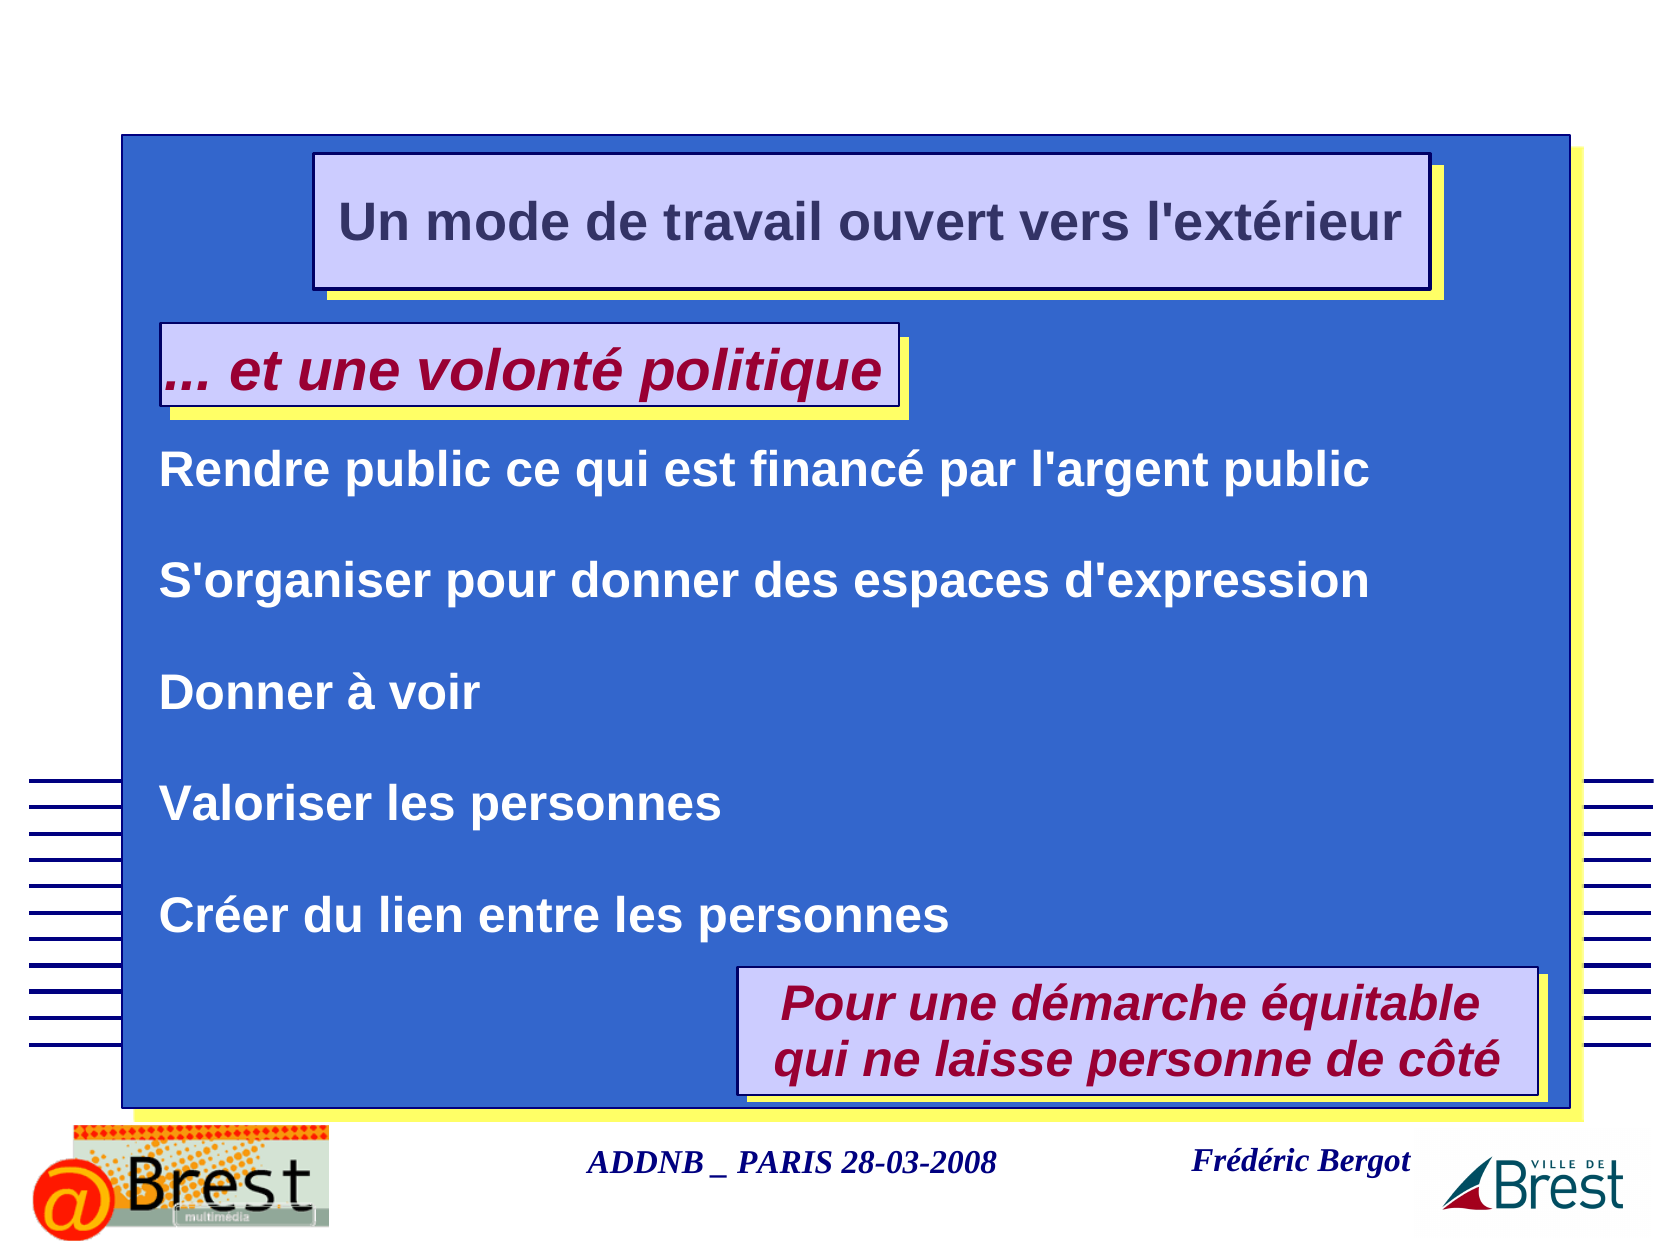

Un mode de travail ouvert vers l'extérieur
... et une volonté politique
é
 Rendre public ce qui est financé par l'argent public
 S'organiser pour donner des espaces d'expression
 Donner à voir
 Valoriser les personnes
 Créer du lien entre les personnes
Pour une démarche équitable
qui ne laisse personne de côté
Une diversit
é
d
’
expression